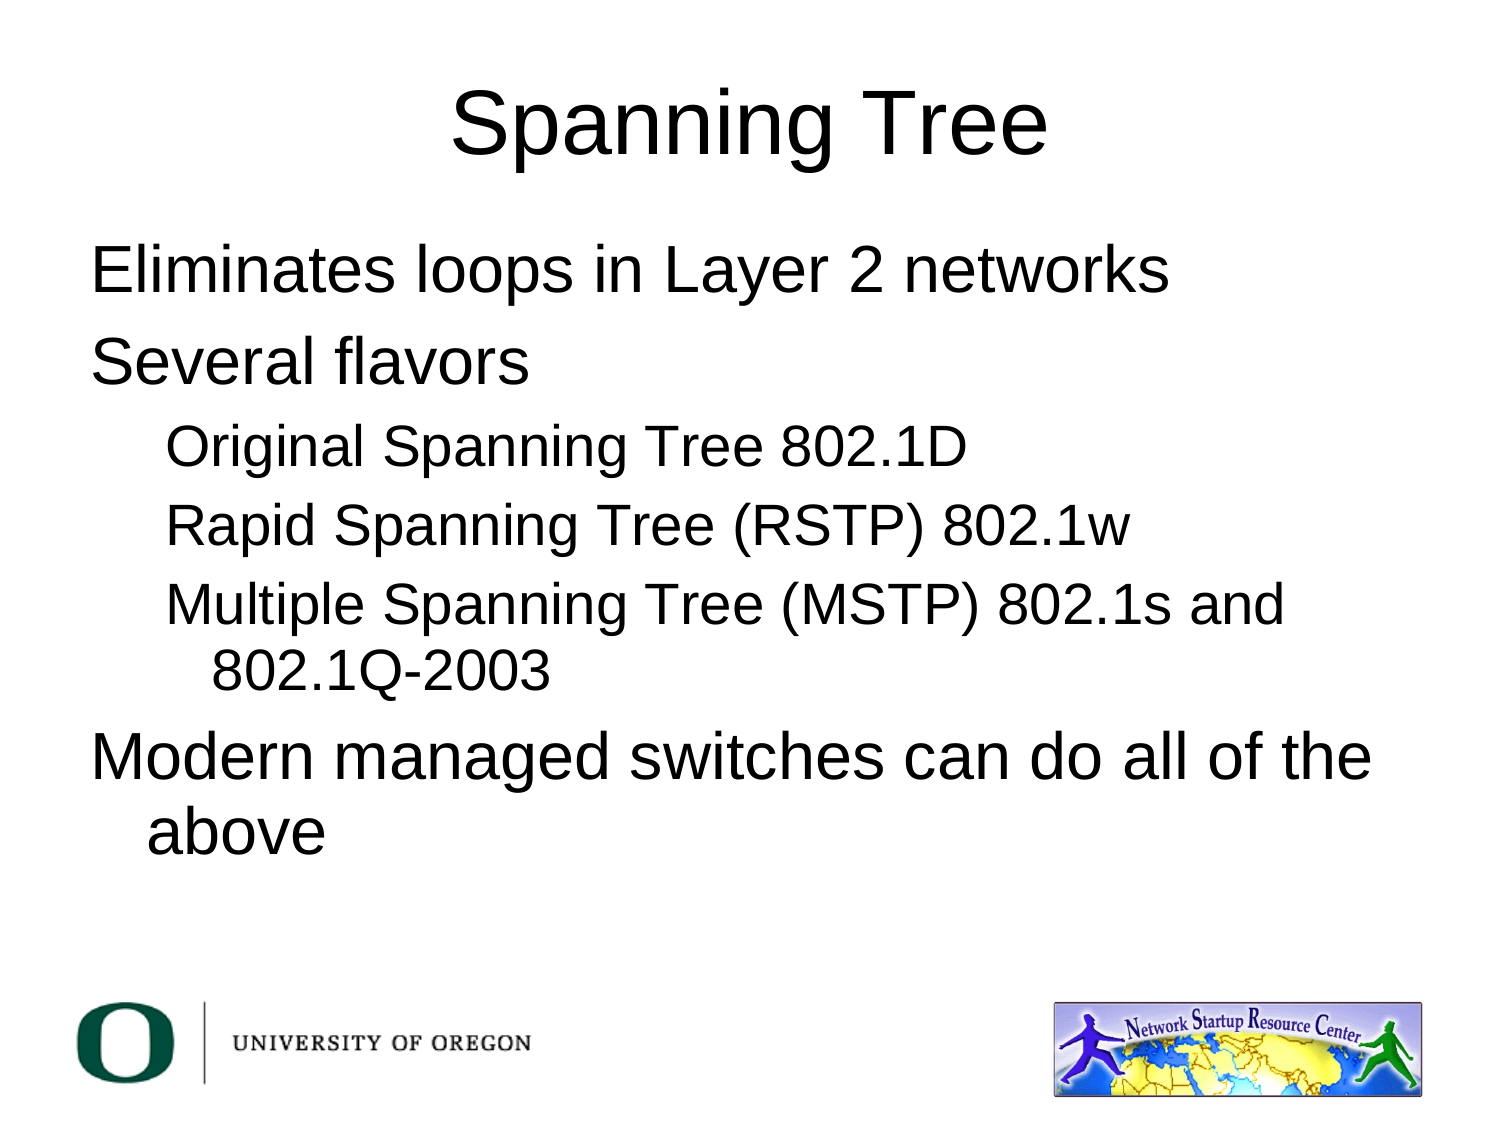

# Spanning Tree
Eliminates loops in Layer 2 networks
Several flavors
Original Spanning Tree 802.1D
Rapid Spanning Tree (RSTP) 802.1w
Multiple Spanning Tree (MSTP) 802.1s and 802.1Q-2003
Modern managed switches can do all of the above